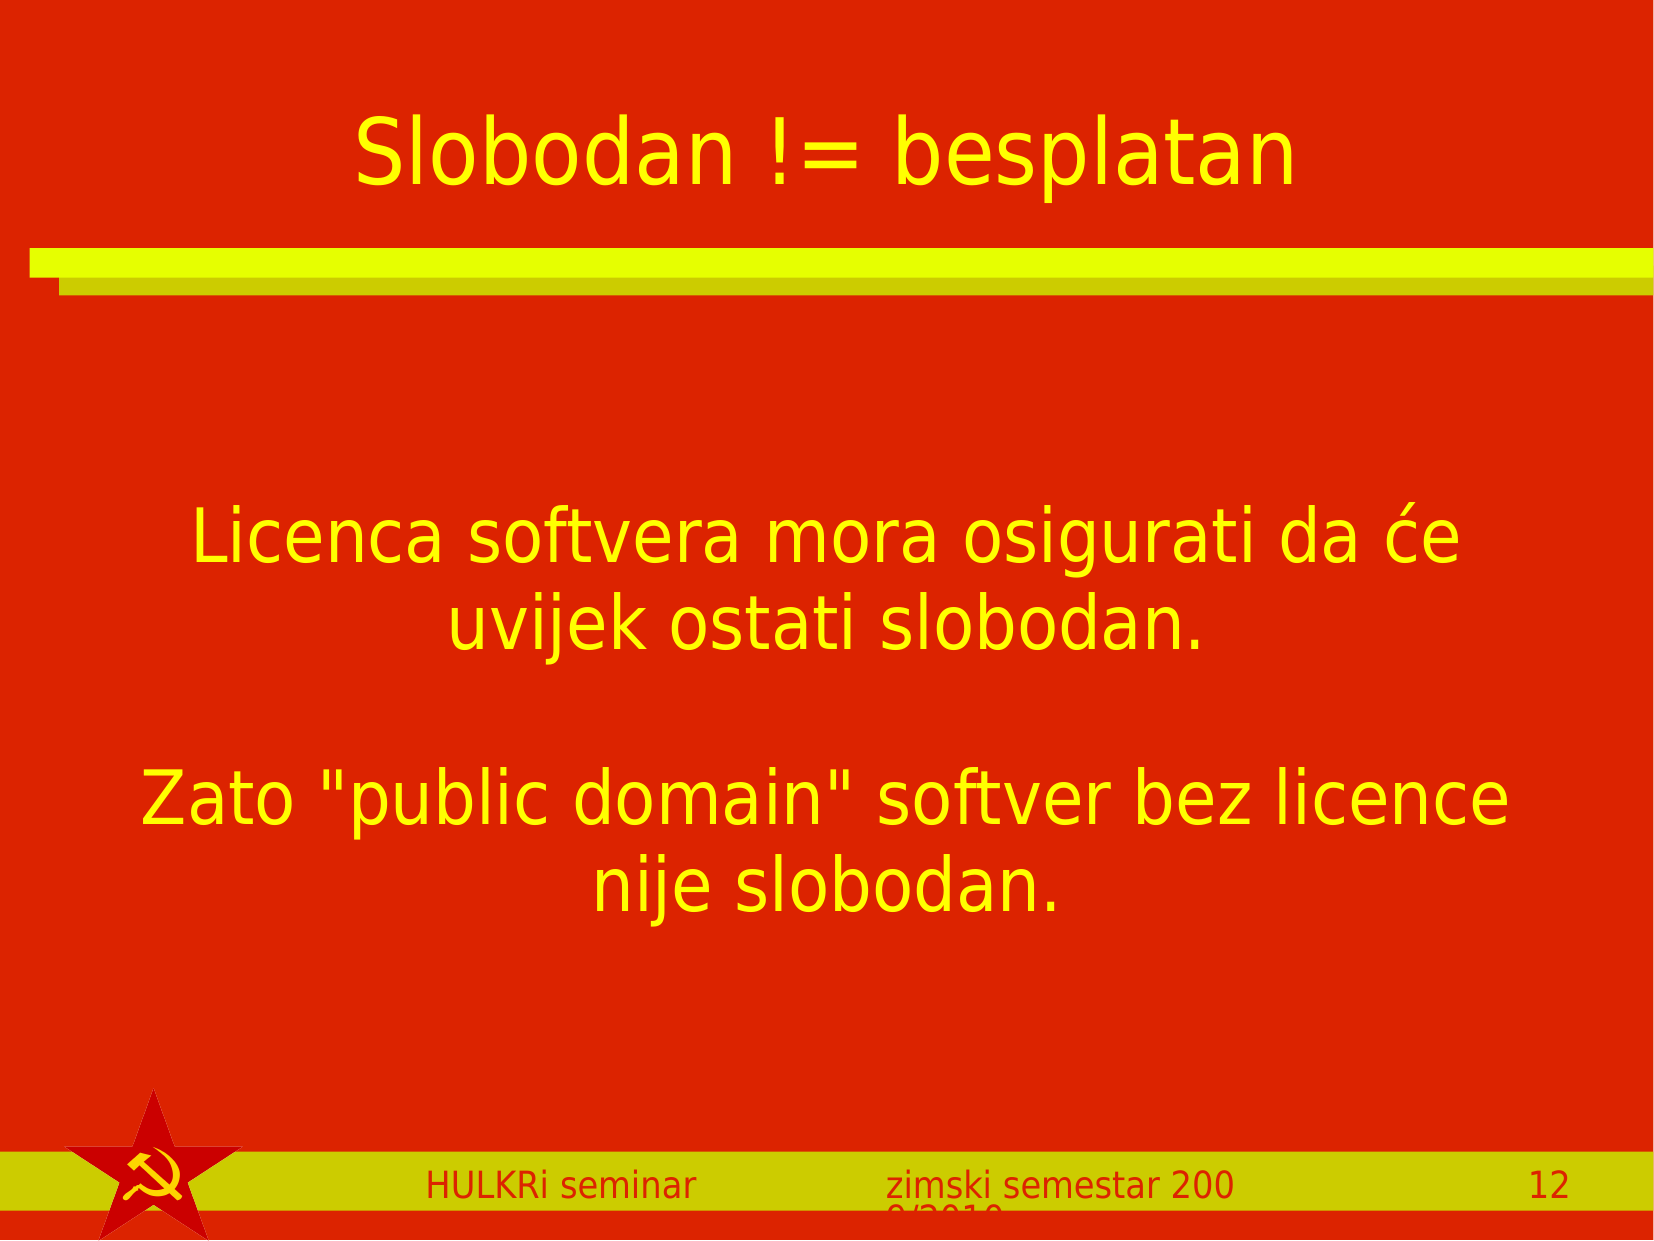

# Slobodan != besplatan
Licenca softvera mora osigurati da će uvijek ostati slobodan.
Zato "public domain" softver bez licence nije slobodan.
HULKRi seminar
zimski semestar 2009/2010.
12